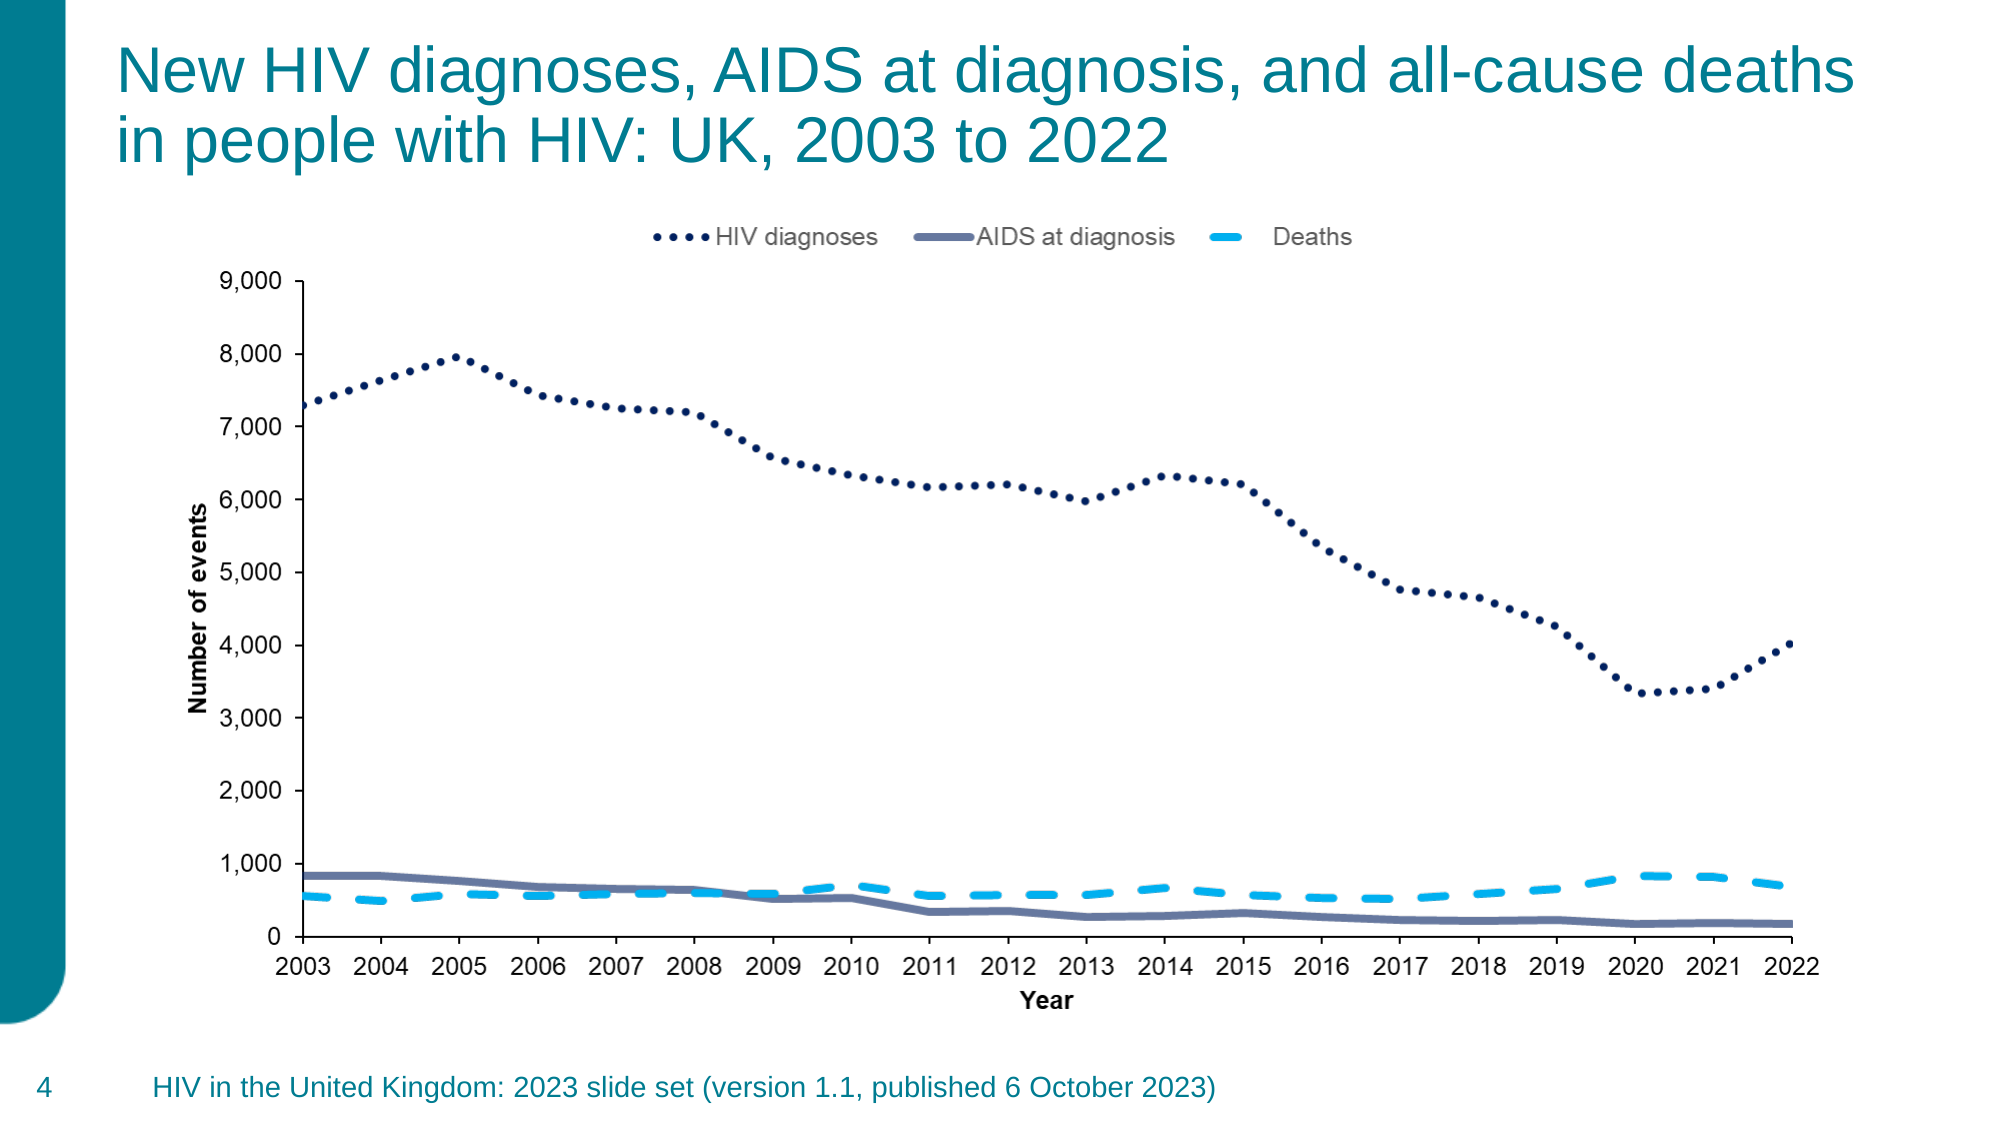

# New HIV diagnoses, AIDS at diagnosis, and all-cause deaths in people with HIV: UK, 2003 to 2022
4
HIV in the United Kingdom: 2023 slide set (version 1.1, published 6 October 2023)